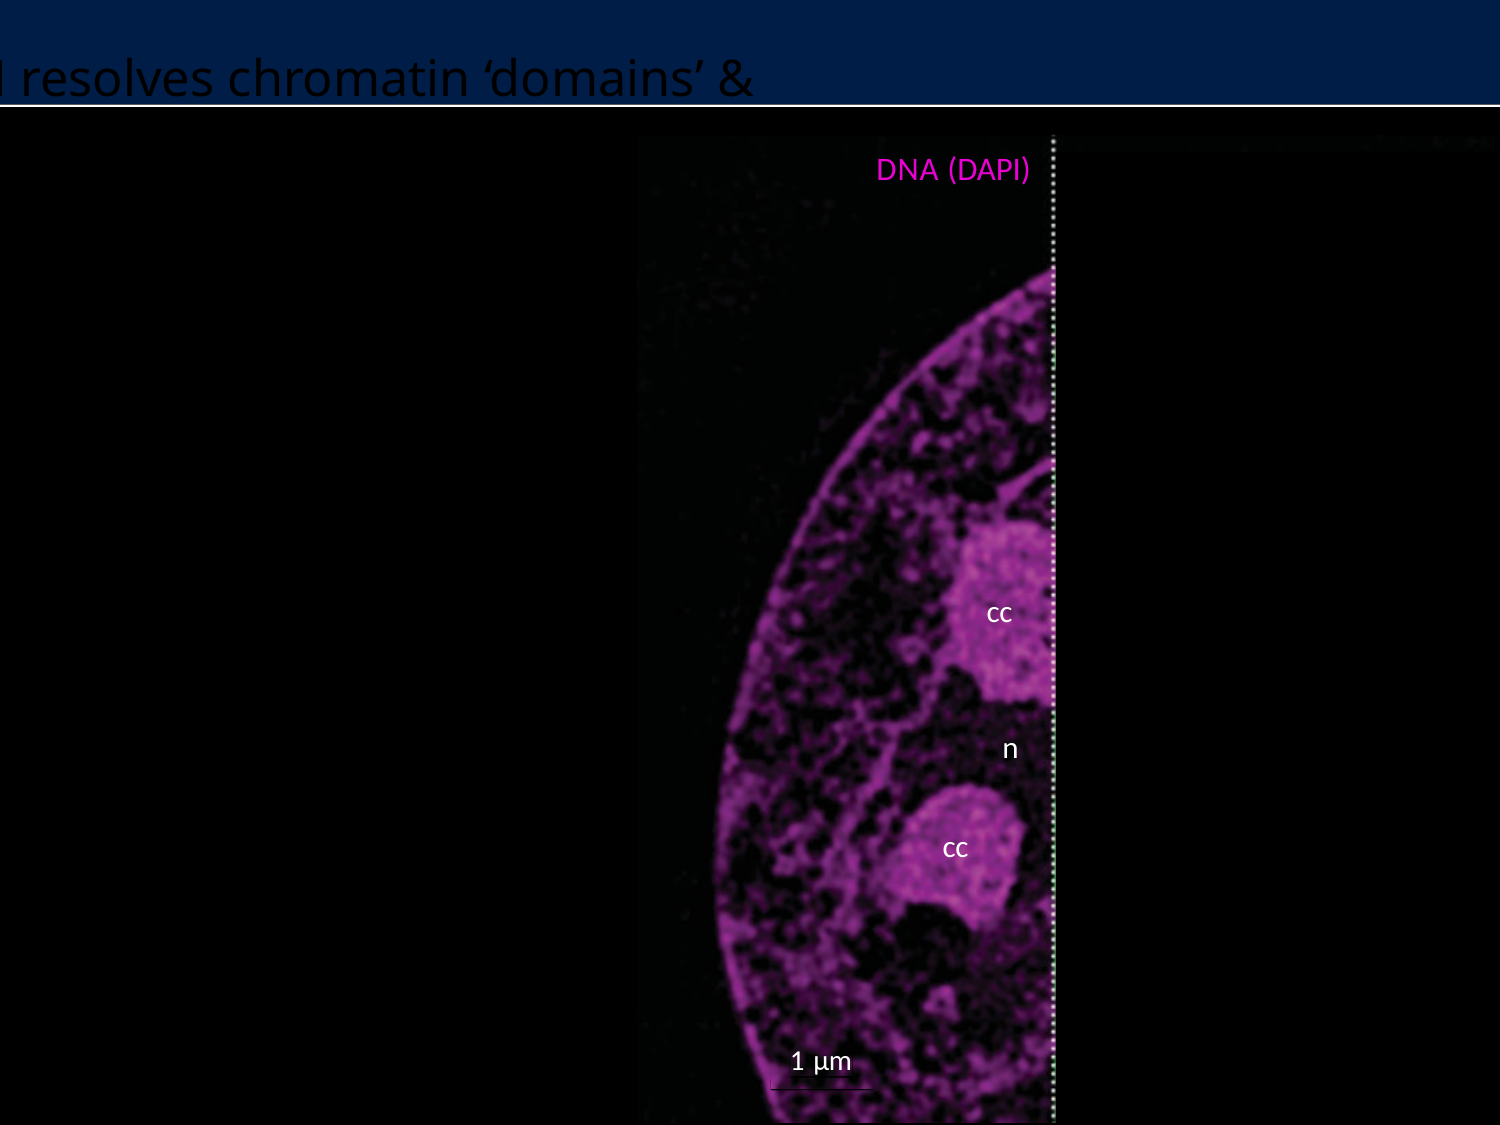

# 3D-SIM resolves chromatin ‘domains’ & interchromatin compartment (IC)
DNA (DAPI)
RNA (60’ EU)
n
cc
Miron et al. 2020, Sci Adv
cc
cc
n
n
cc
1 µm
1 µm